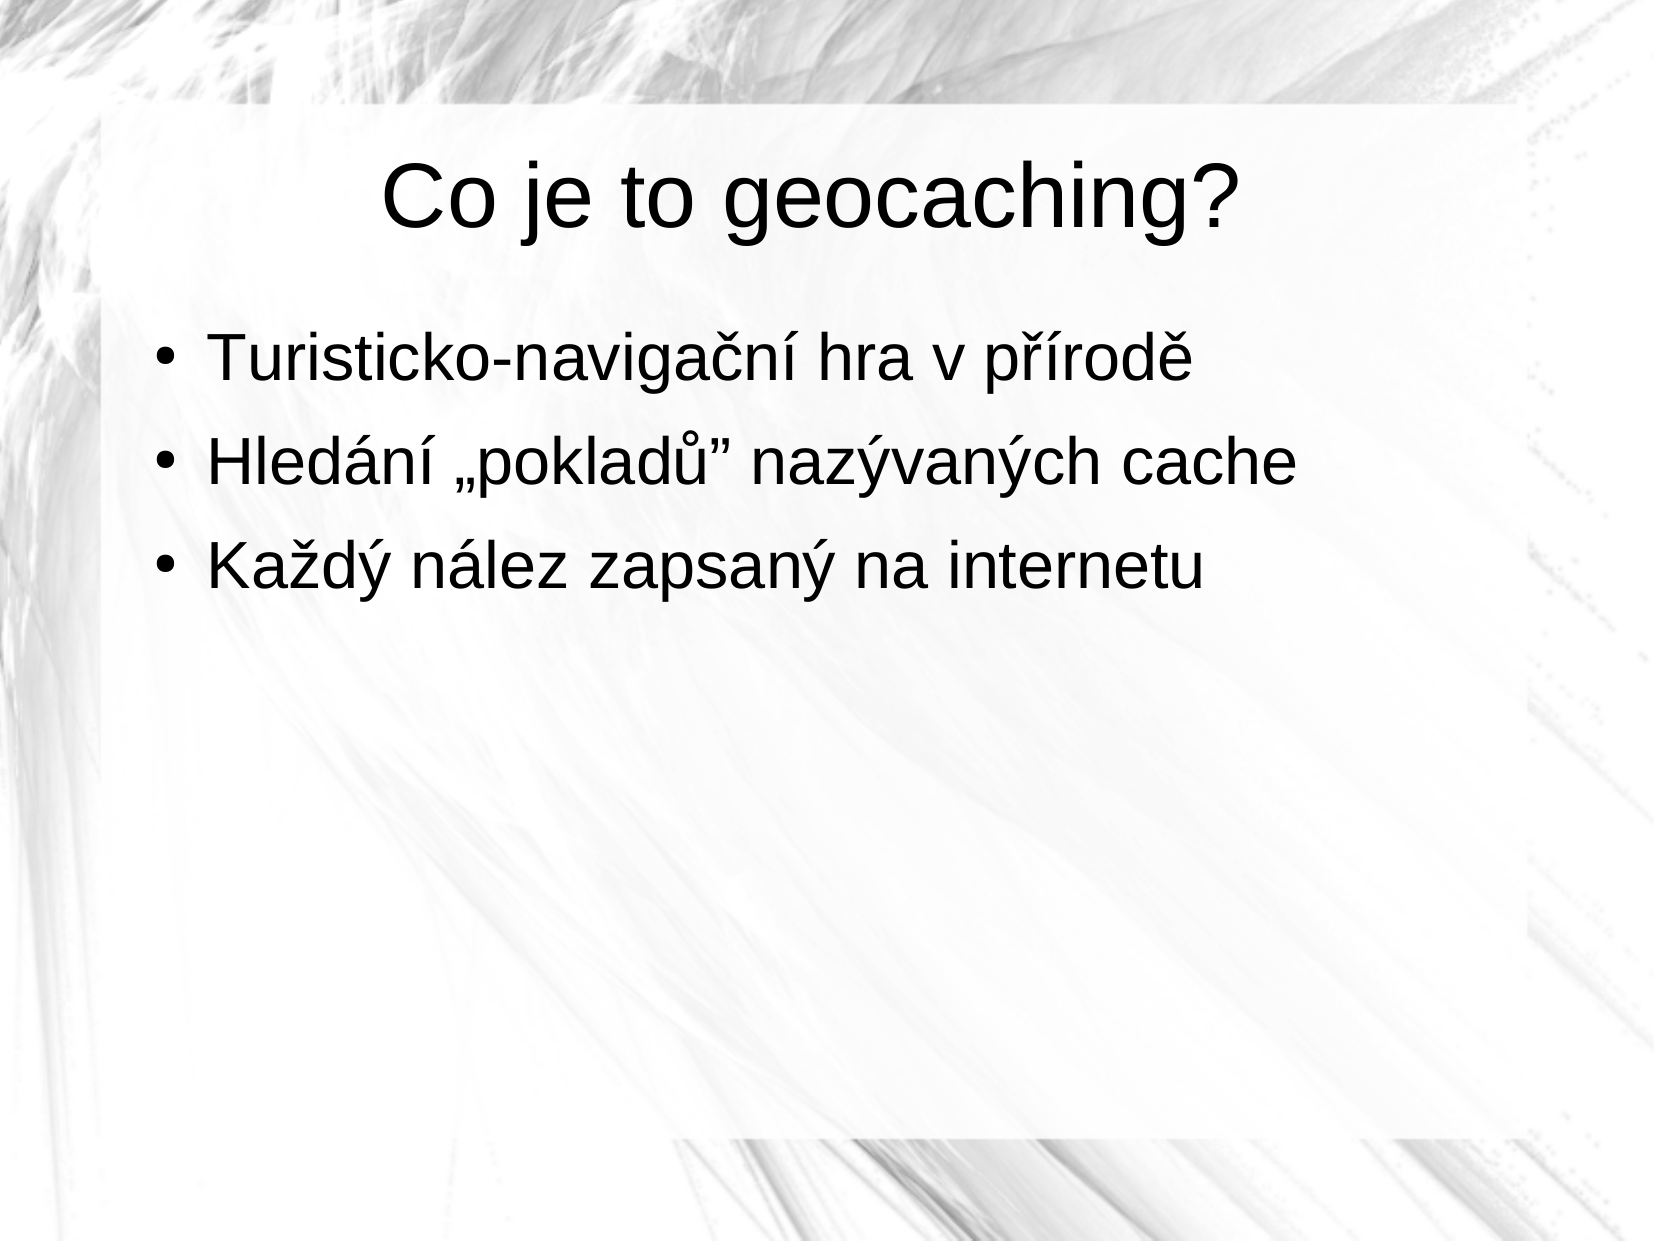

# Co je to geocaching?
Turisticko-navigační hra v přírodě
Hledání „pokladů” nazývaných cache
Každý nález zapsaný na internetu